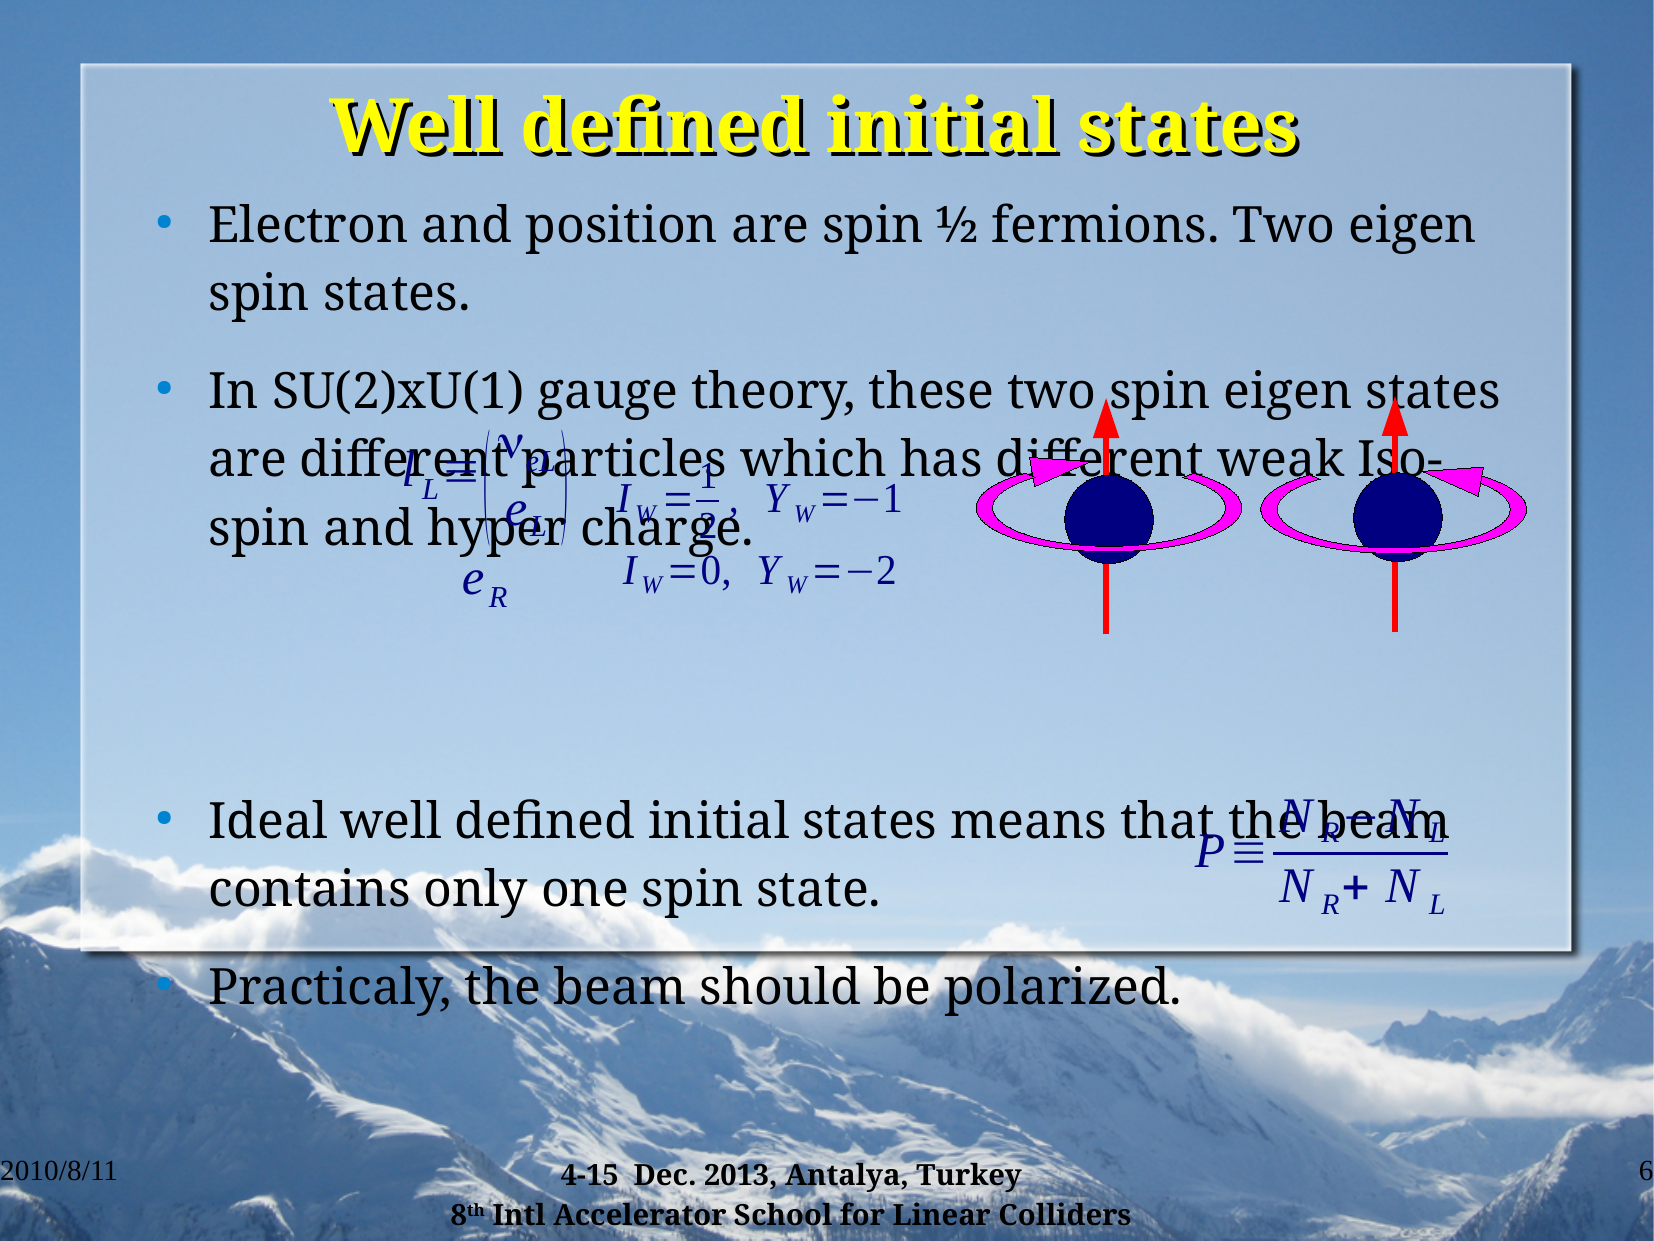

# Well defined initial states
Electron and position are spin ½ fermions. Two eigen spin states.
In SU(2)xU(1) gauge theory, these two spin eigen states are different particles which has different weak Iso-spin and hyper charge.
Ideal well defined initial states means that the beam contains only one spin state.
Practicaly, the beam should be polarized.
2010/8/11
6